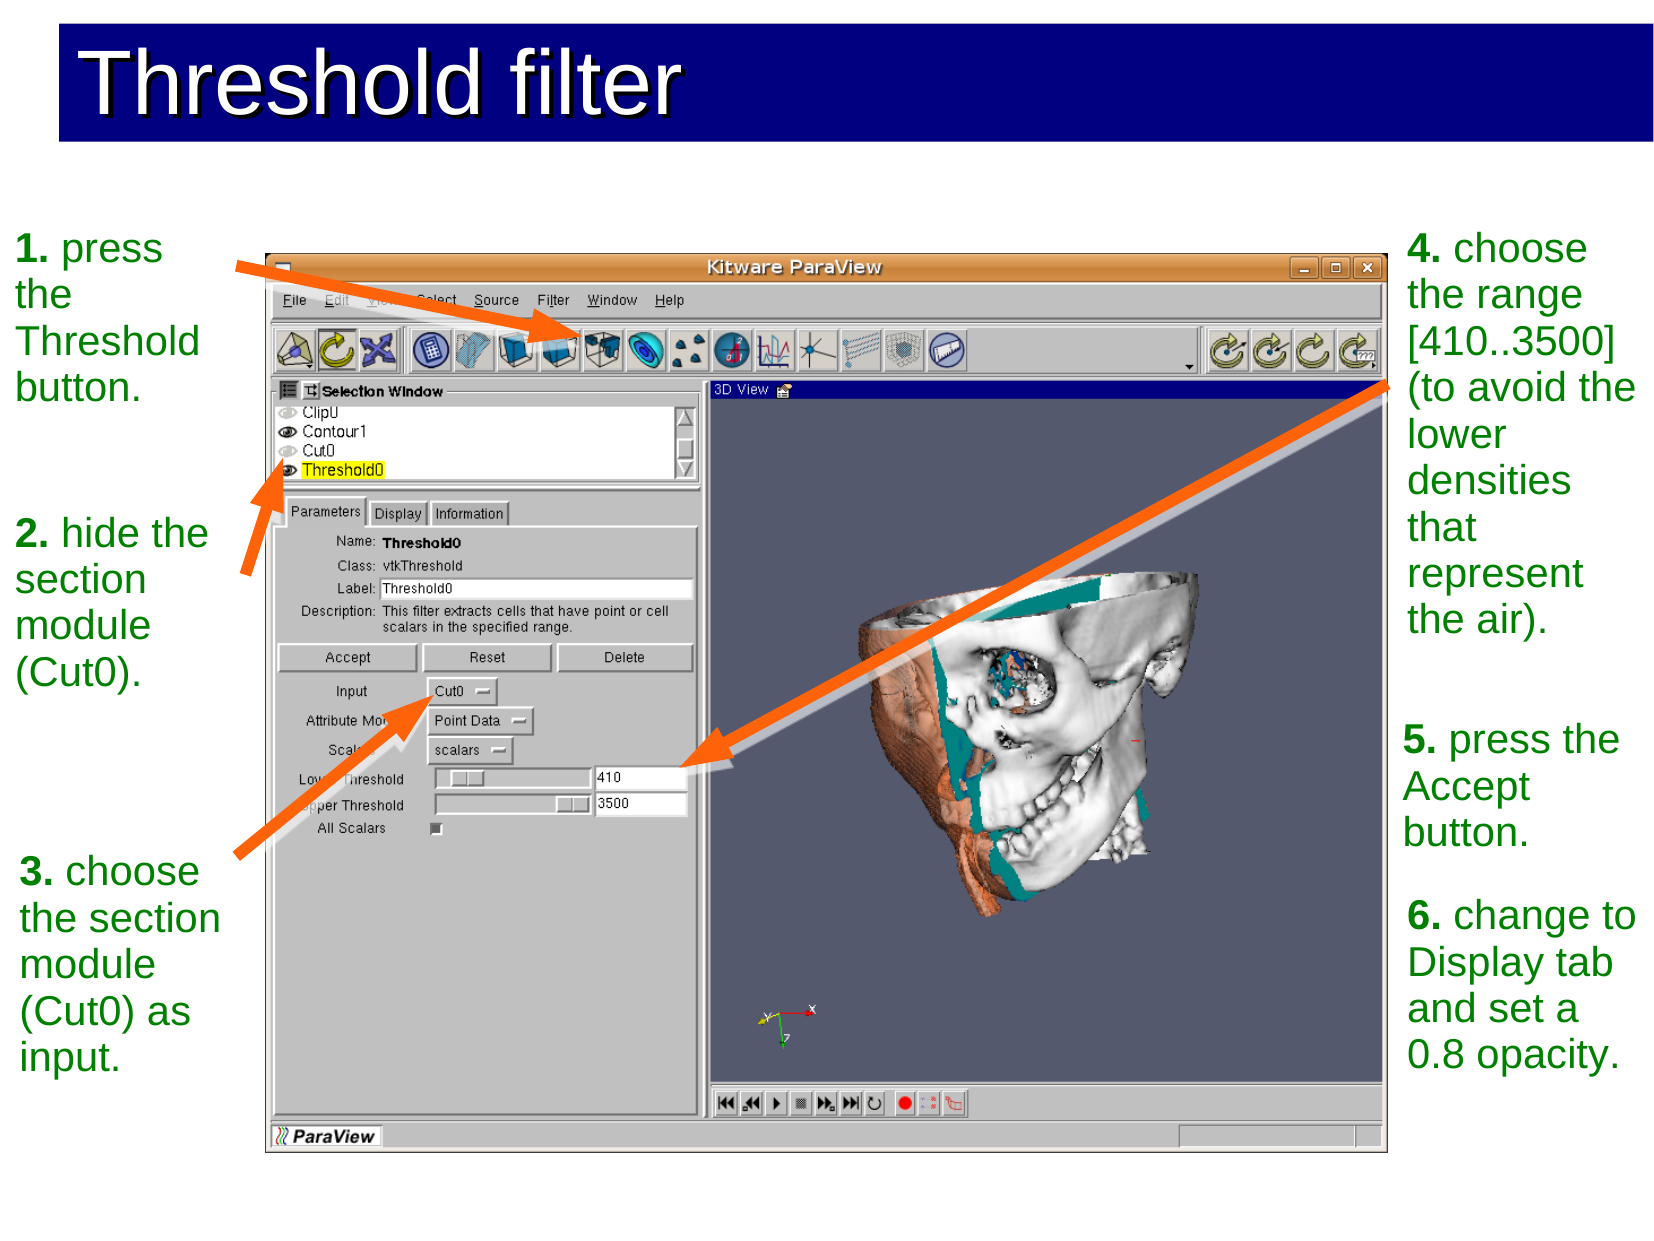

# Threshold filter
1. press the Threshold button.
4. choose the range [410..3500] (to avoid the lower densities that represent the air).
2. hide the section module (Cut0).
5. press the Accept button.
3. choose the section module (Cut0) as input.
6. change to Display tab and set a 0.8 opacity.